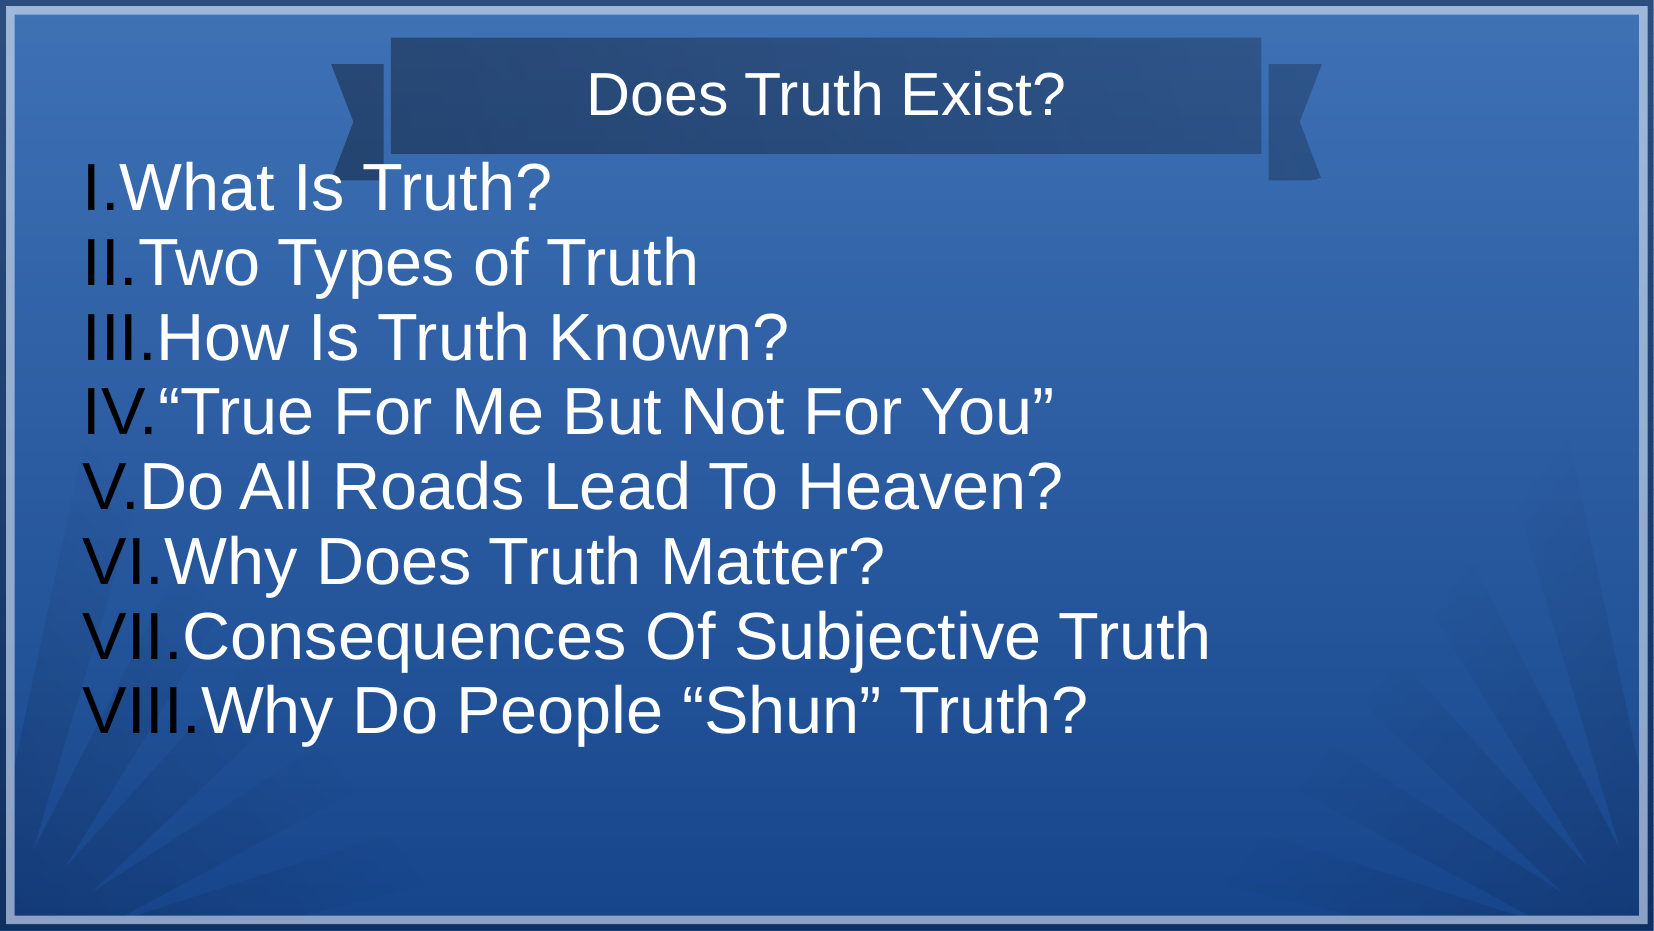

# Does Truth Exist?
What Is Truth?
Two Types of Truth
How Is Truth Known?
“True For Me But Not For You”
Do All Roads Lead To Heaven?
Why Does Truth Matter?
Consequences Of Subjective Truth
Why Do People “Shun” Truth?